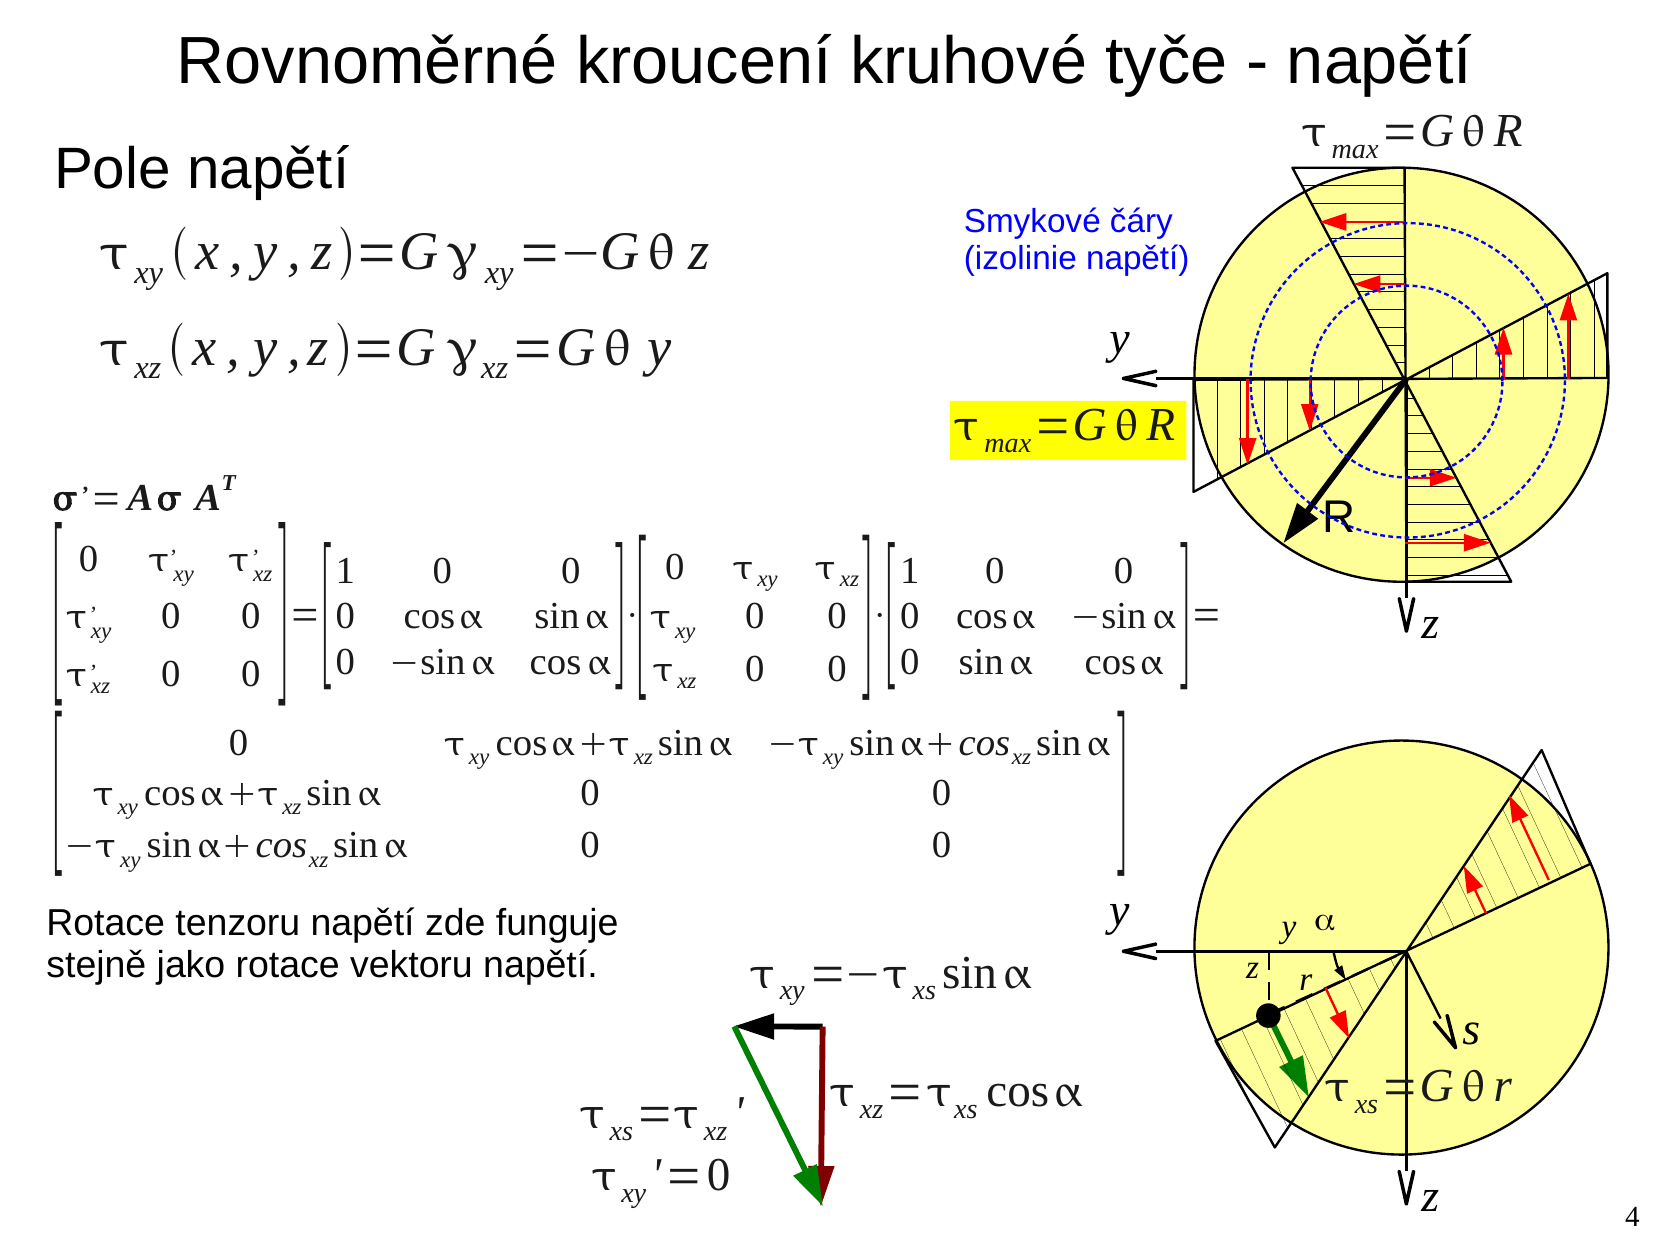

# Rovnoměrné kroucení kruhové tyče - napětí
Pole napětí
Smykové čáry (izolinie napětí)
y
R
z
y
Rotace tenzoru napětí zde funguje stejně jako rotace vektoru napětí.
a
y
z
r
s
z
4